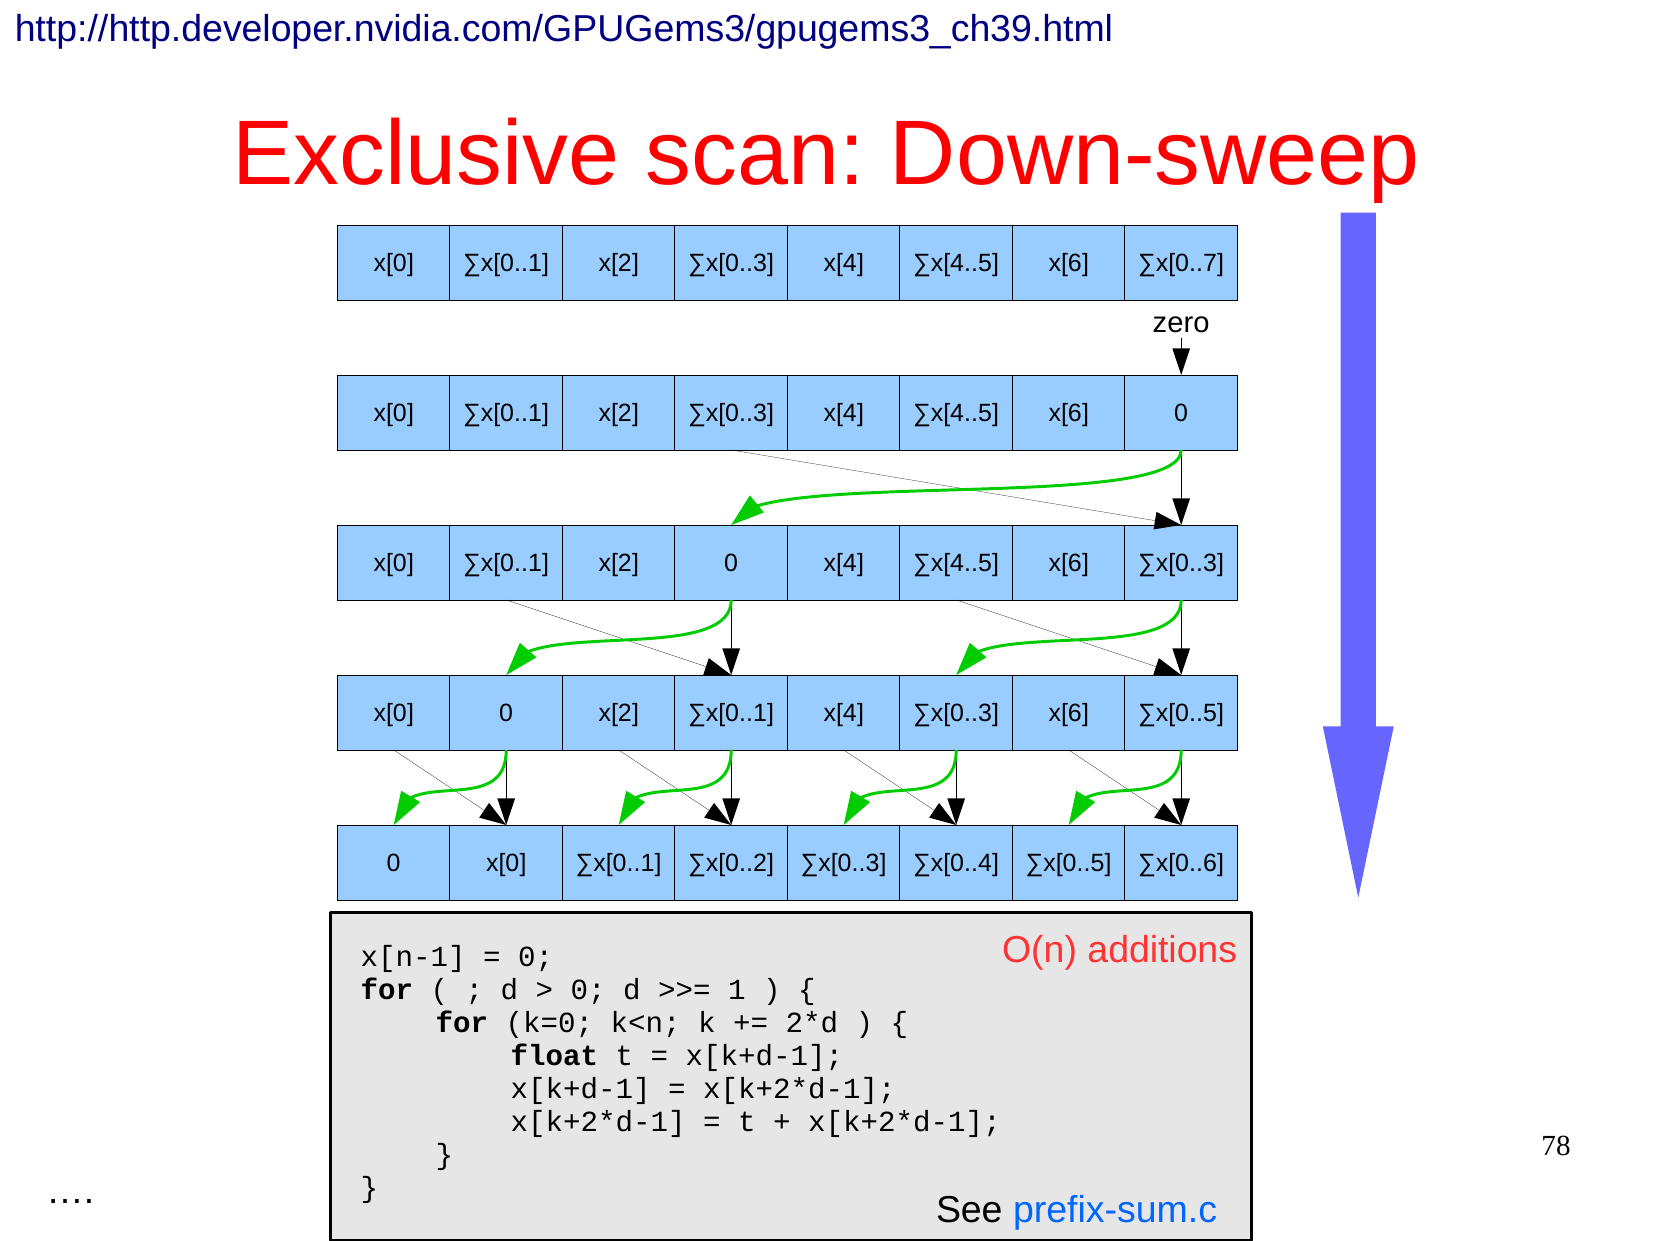

http://http.developer.nvidia.com/GPUGems3/gpugems3_ch39.html
# Exclusive scan: Down-sweep
x[0]
∑x[0..1]
x[2]
∑x[0..3]
x[4]
∑x[4..5]
x[6]
∑x[0..7]
zero
x[0]
∑x[0..1]
x[2]
∑x[0..3]
x[4]
∑x[4..5]
x[6]
0
x[0]
∑x[0..1]
x[2]
0
x[4]
∑x[4..5]
x[6]
∑x[0..3]
x[0]
0
x[2]
∑x[0..1]
x[4]
∑x[0..3]
x[6]
∑x[0..5]
0
x[0]
∑x[0..1]
∑x[0..2]
∑x[0..3]
∑x[0..4]
∑x[0..5]
∑x[0..6]
x[n-1] = 0;
for ( ; d > 0; d >>= 1 ) {
	for (k=0; k<n; k += 2*d ) {
		float t = x[k+d-1];
		x[k+d-1] = x[k+2*d-1];
		x[k+2*d-1] = t + x[k+2*d-1];
	}
}
O(n) additions
Parallel Programming Patterns
78
….
See prefix-sum.c